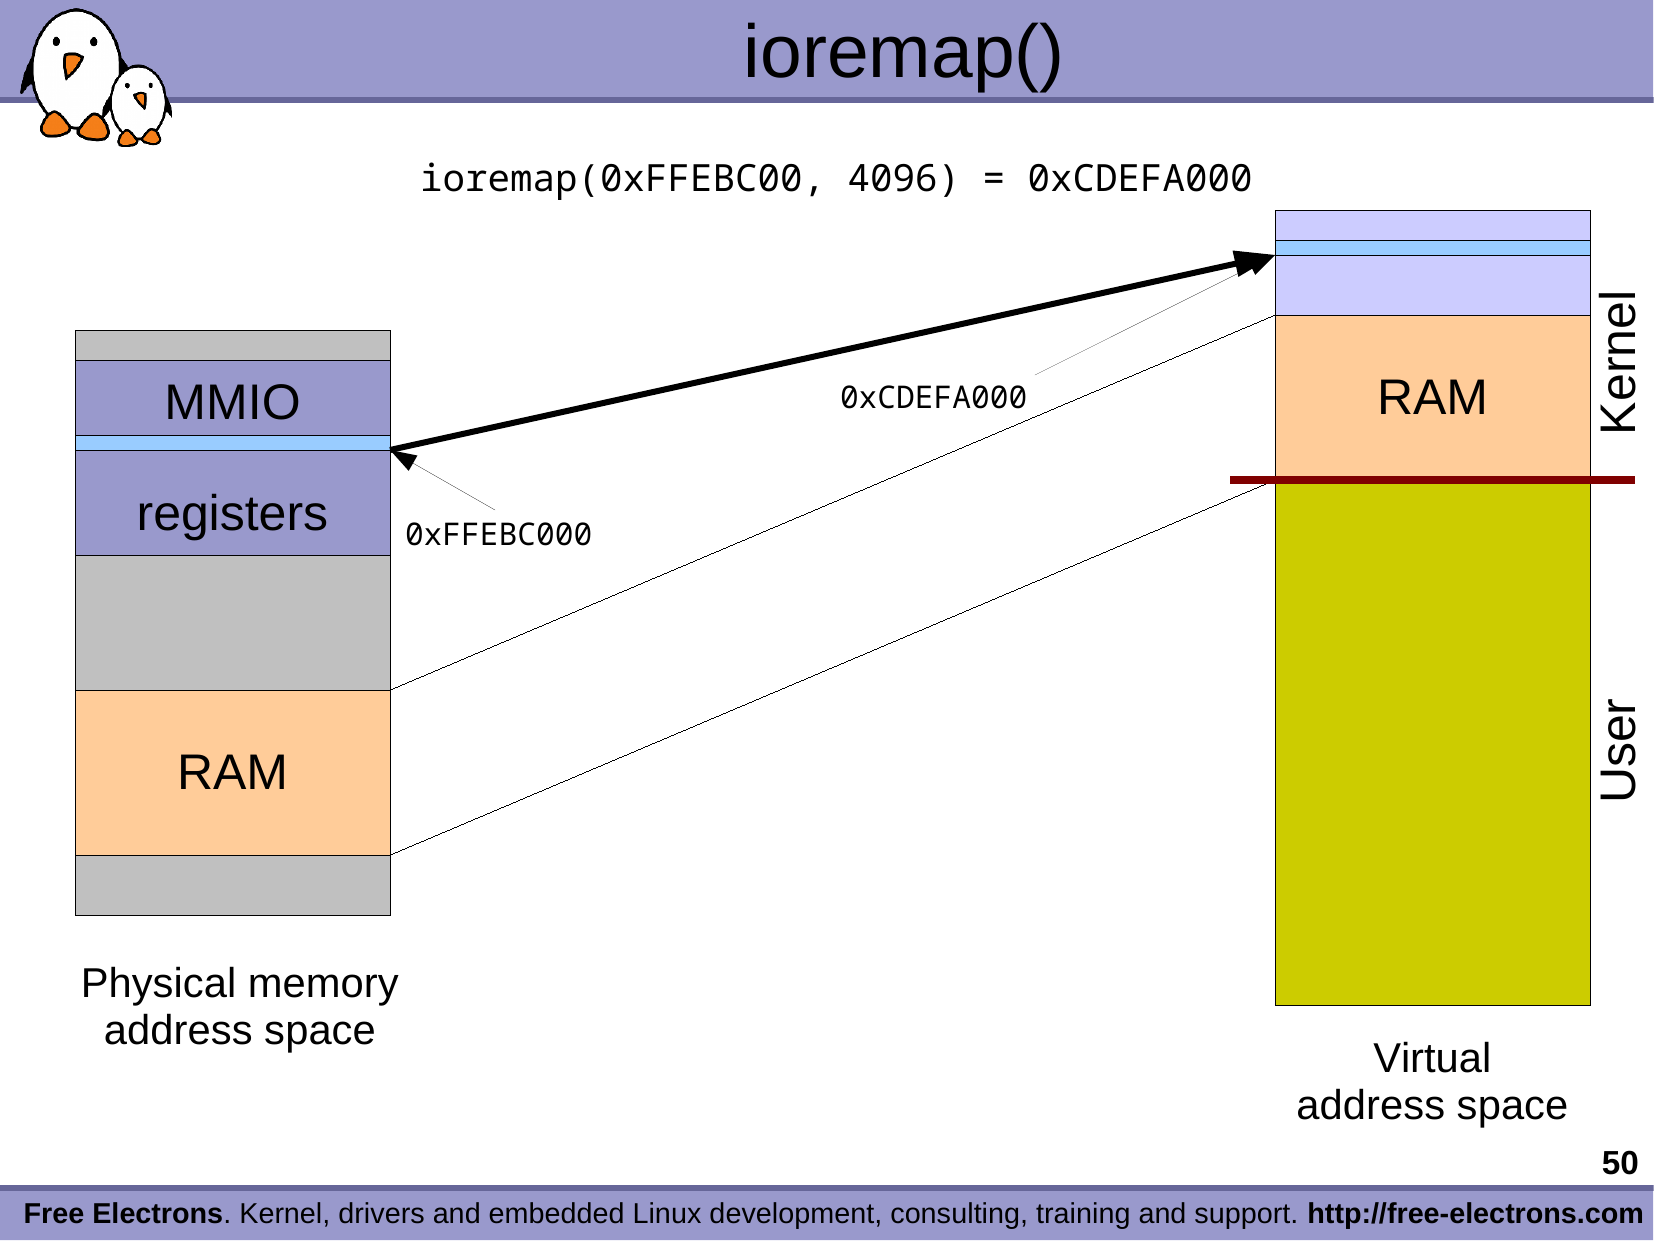

# ioremap()
ioremap(0xFFEBC00, 4096) = 0xCDEFA000
RAM
Kernel
MMIO
registers
0xCDEFA000
0xFFEBC000
RAM
User
Physical memory
address space
Virtual
address space